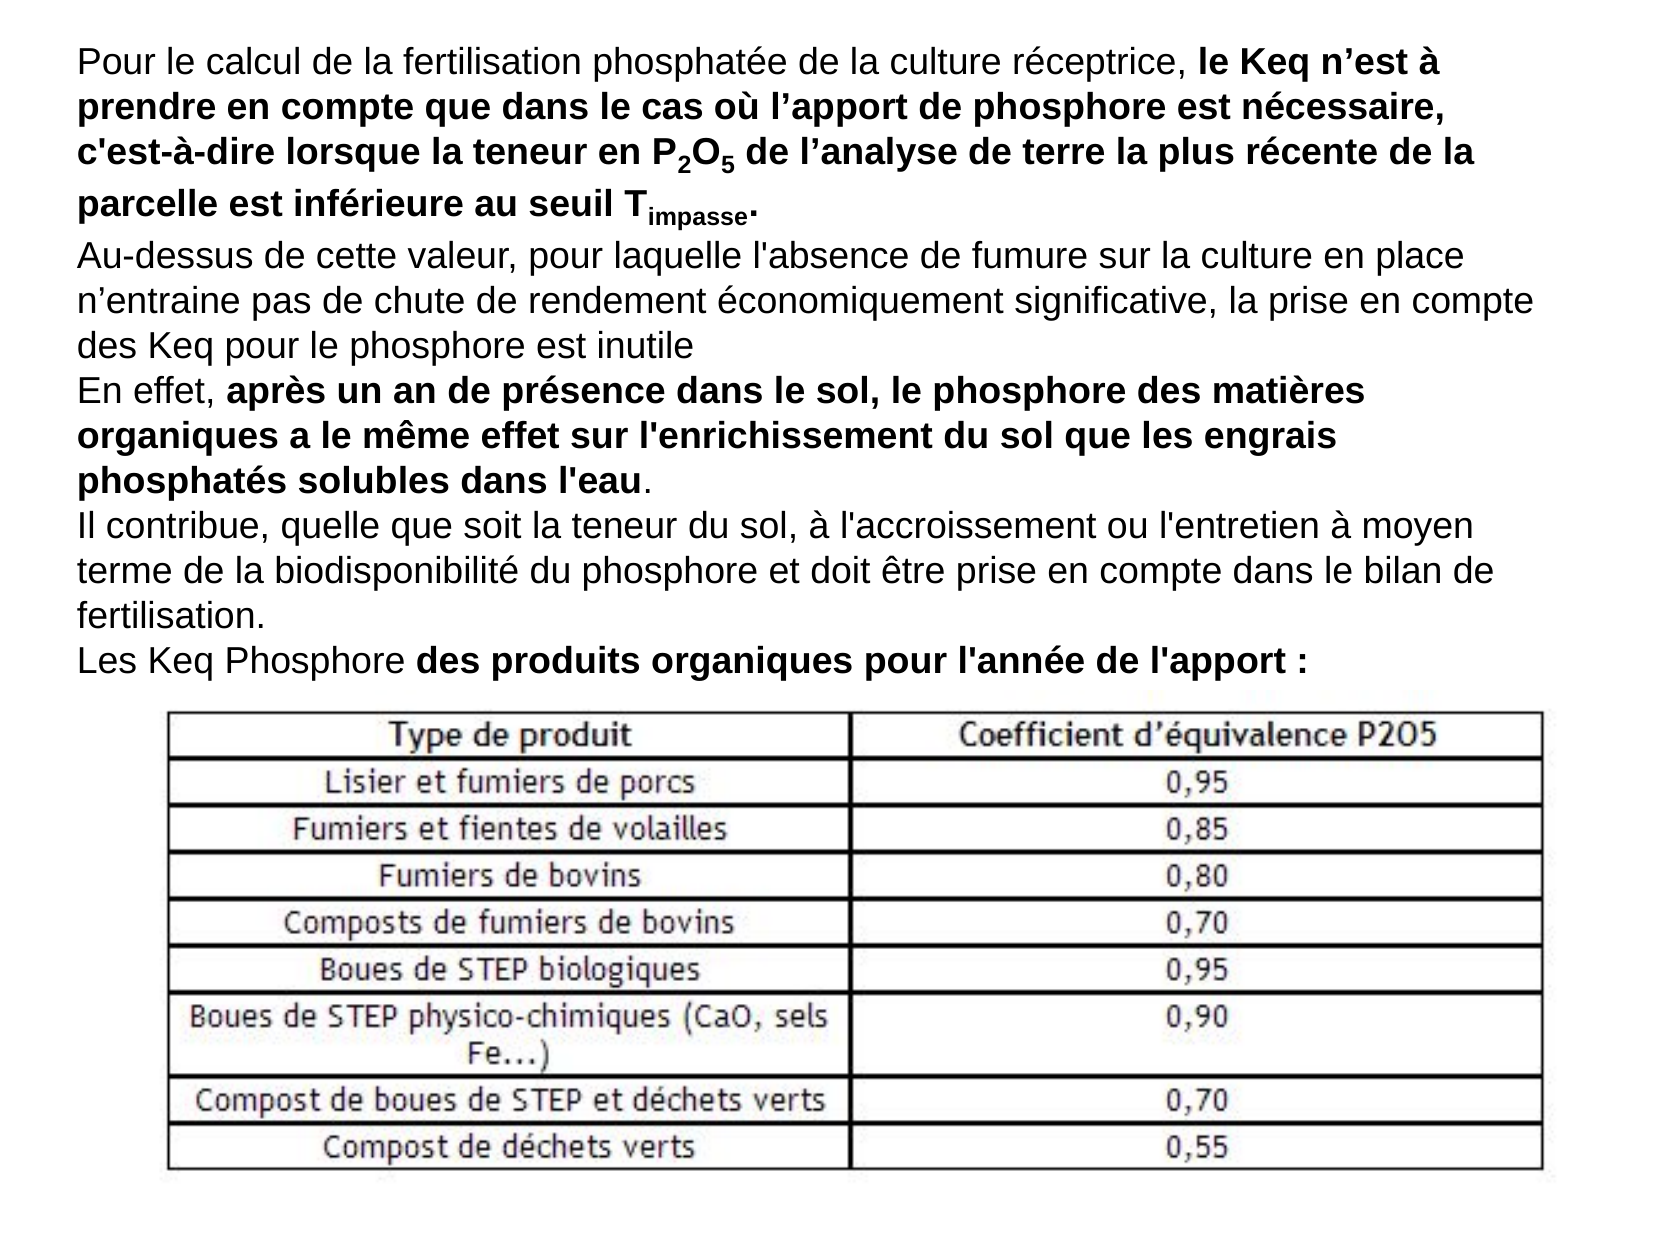

Pour le calcul de la fertilisation phosphatée de la culture réceptrice, le Keq n’est à prendre en compte que dans le cas où l’apport de phosphore est nécessaire, c'est-à-dire lorsque la teneur en P2O5 de l’analyse de terre la plus récente de la parcelle est inférieure au seuil Timpasse.
Au-dessus de cette valeur, pour laquelle l'absence de fumure sur la culture en place n’entraine pas de chute de rendement économiquement significative, la prise en compte des Keq pour le phosphore est inutile
En effet, après un an de présence dans le sol, le phosphore des matières organiques a le même effet sur l'enrichissement du sol que les engrais phosphatés solubles dans l'eau.
Il contribue, quelle que soit la teneur du sol, à l'accroissement ou l'entretien à moyen terme de la biodisponibilité du phosphore et doit être prise en compte dans le bilan de fertilisation.
Les Keq Phosphore des produits organiques pour l'année de l'apport :